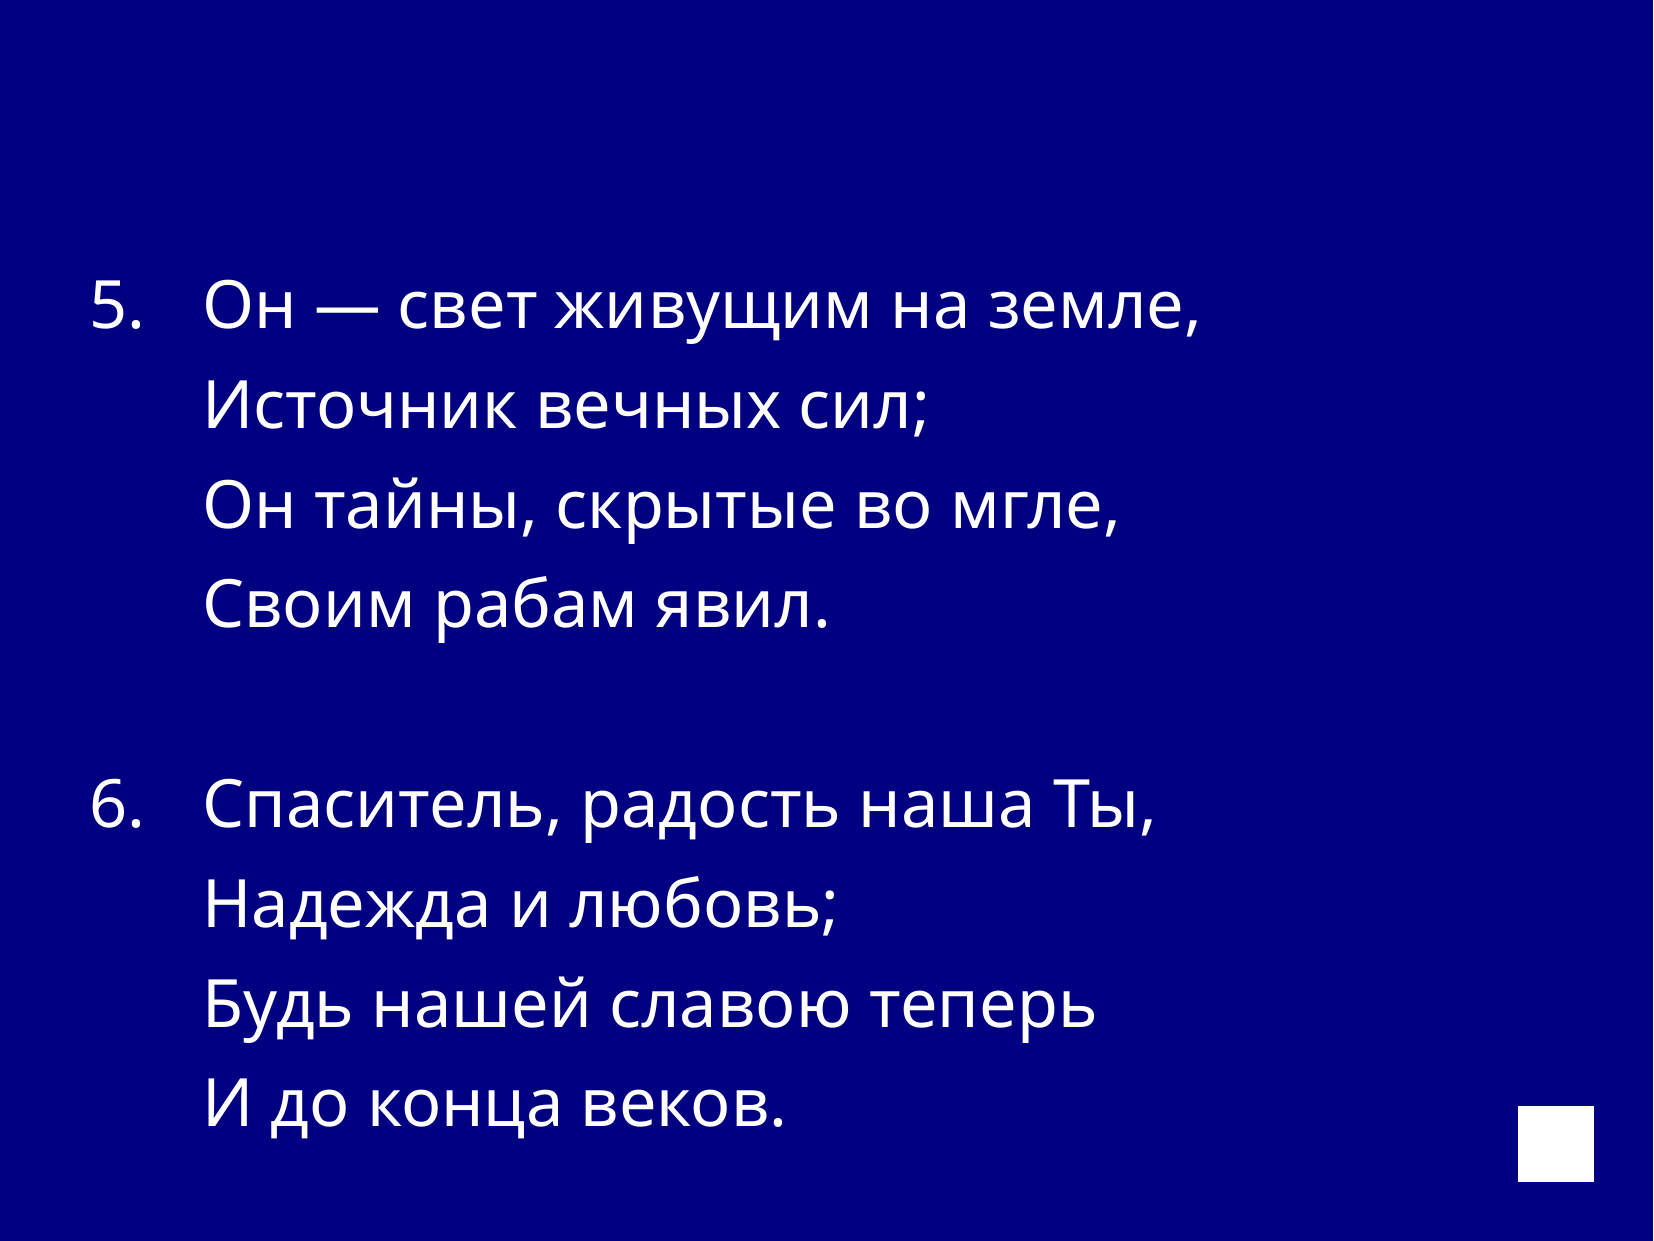

5.	Он — свет живущим на земле,
	Источник вечных сил;
	Он тайны, скрытые во мгле,
	Своим рабам явил.
6.	Спаситель, радость наша Ты,
	Надежда и любовь;
	Будь нашей славою теперь
	И до конца веков.